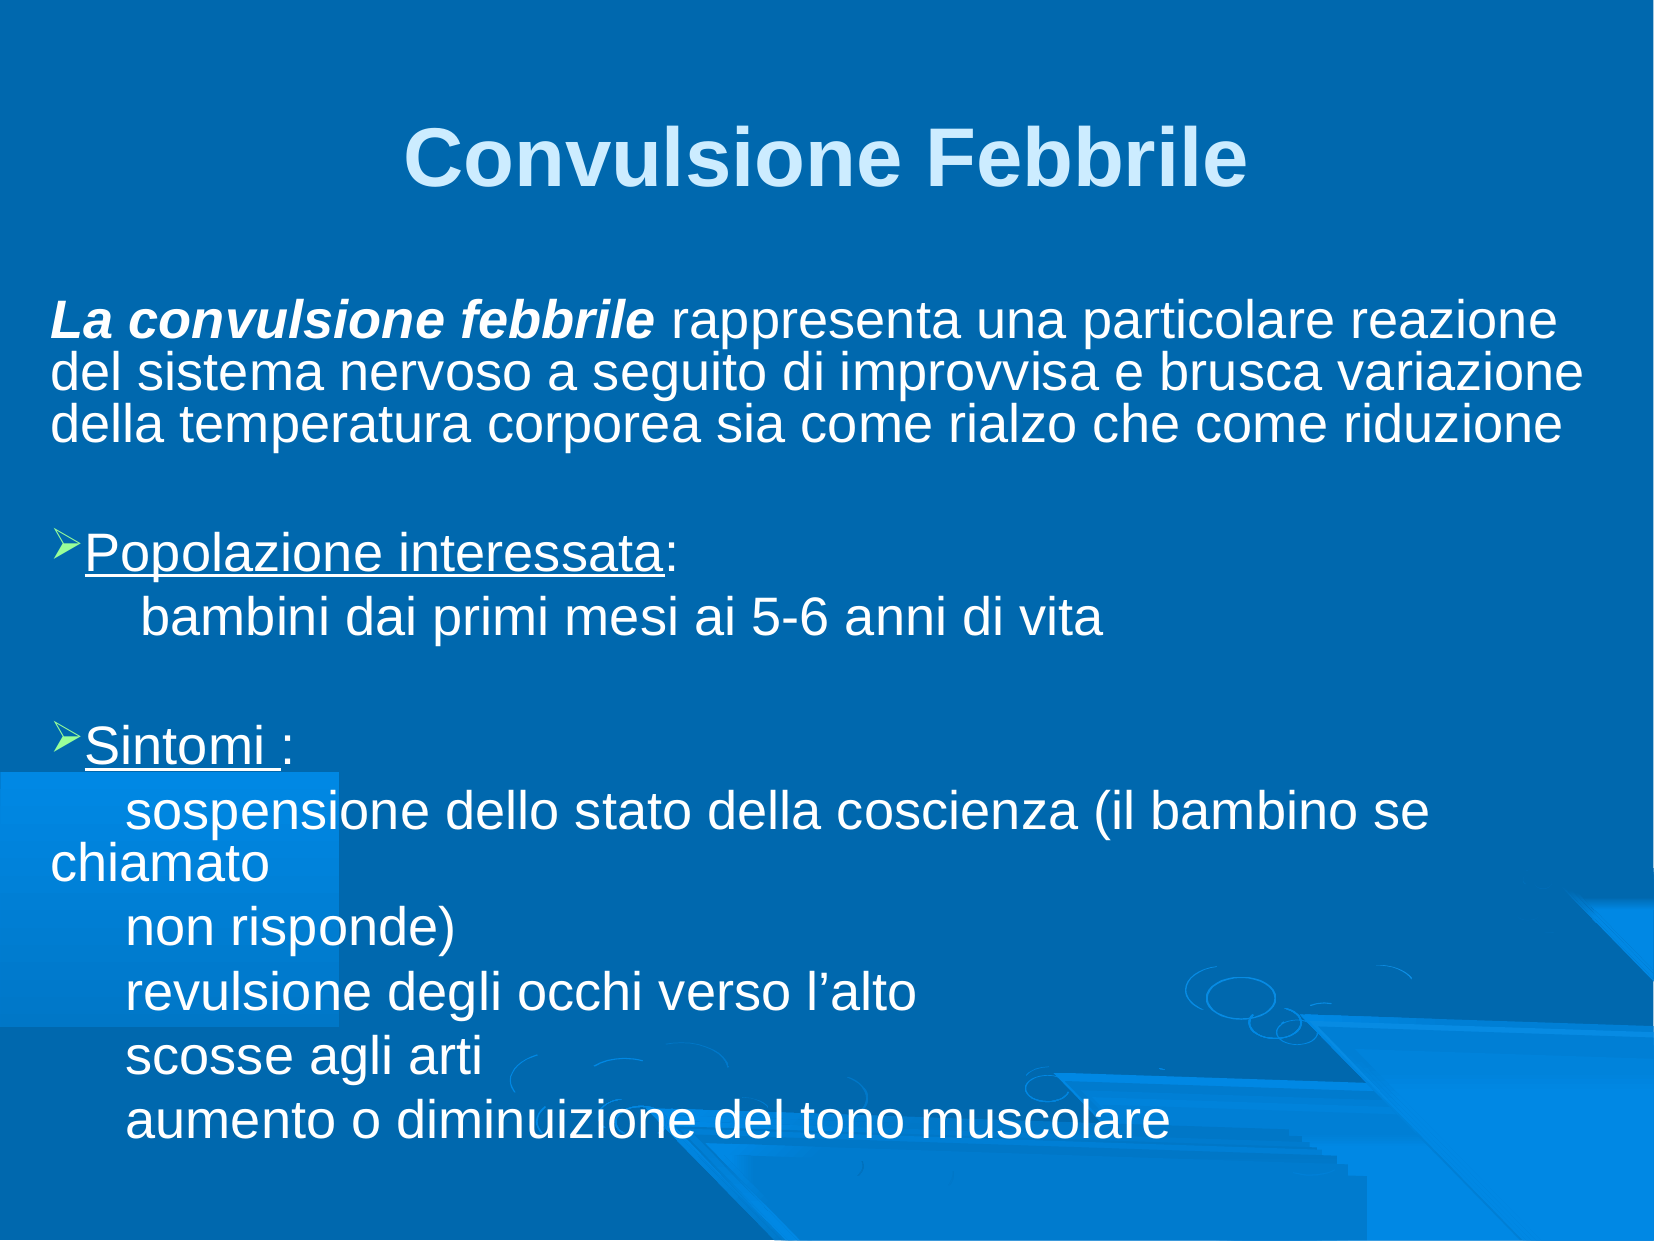

# Convulsione Febbrile
La convulsione febbrile rappresenta una particolare reazione del sistema nervoso a seguito di improvvisa e brusca variazione della temperatura corporea sia come rialzo che come riduzione
Popolazione interessata:
 bambini dai primi mesi ai 5-6 anni di vita
Sintomi :
 sospensione dello stato della coscienza (il bambino se chiamato
 non risponde)
 revulsione degli occhi verso l’alto
 scosse agli arti
 aumento o diminuizione del tono muscolare